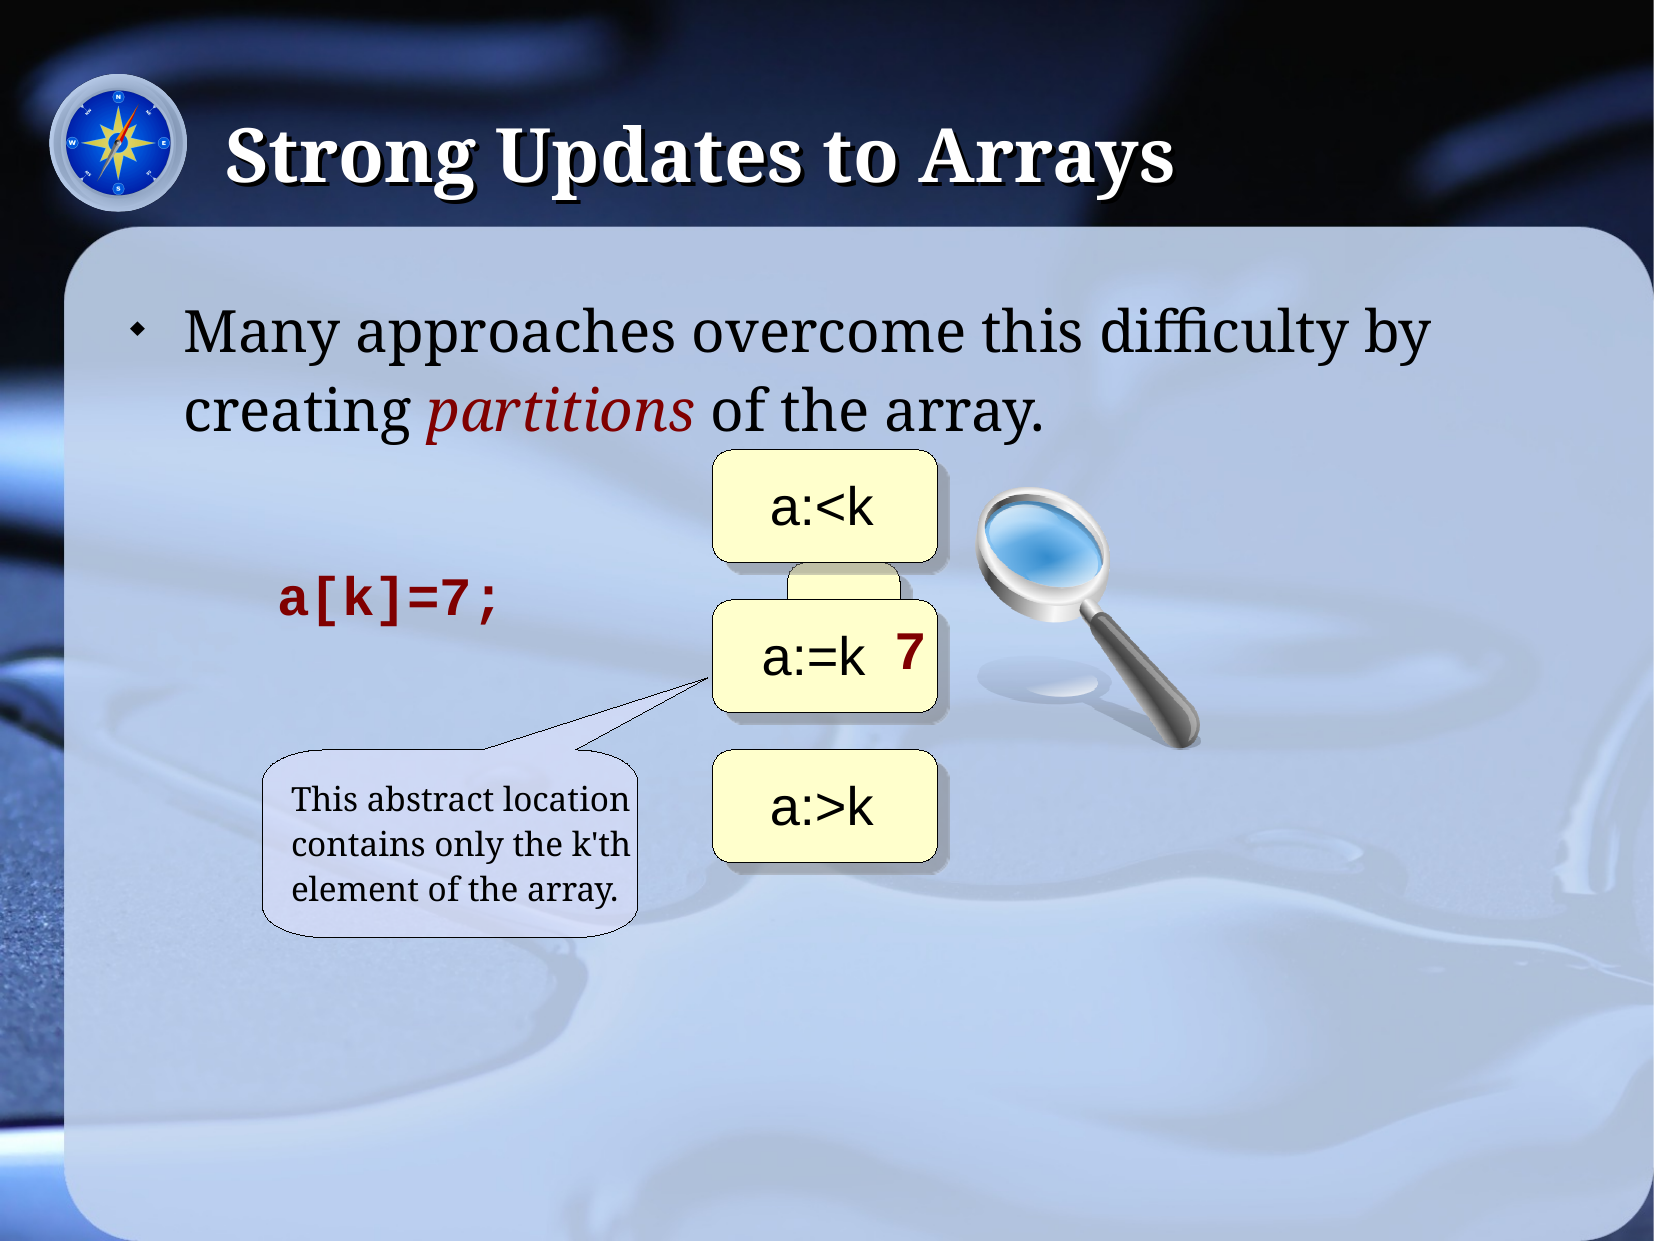

# Strong Updates to Arrays
Many approaches overcome this difficulty by creating partitions of the array.
a:<k
a:=k
a:>k
a[k]=7;
a
7
This abstract location
contains only the k'th
element of the array.